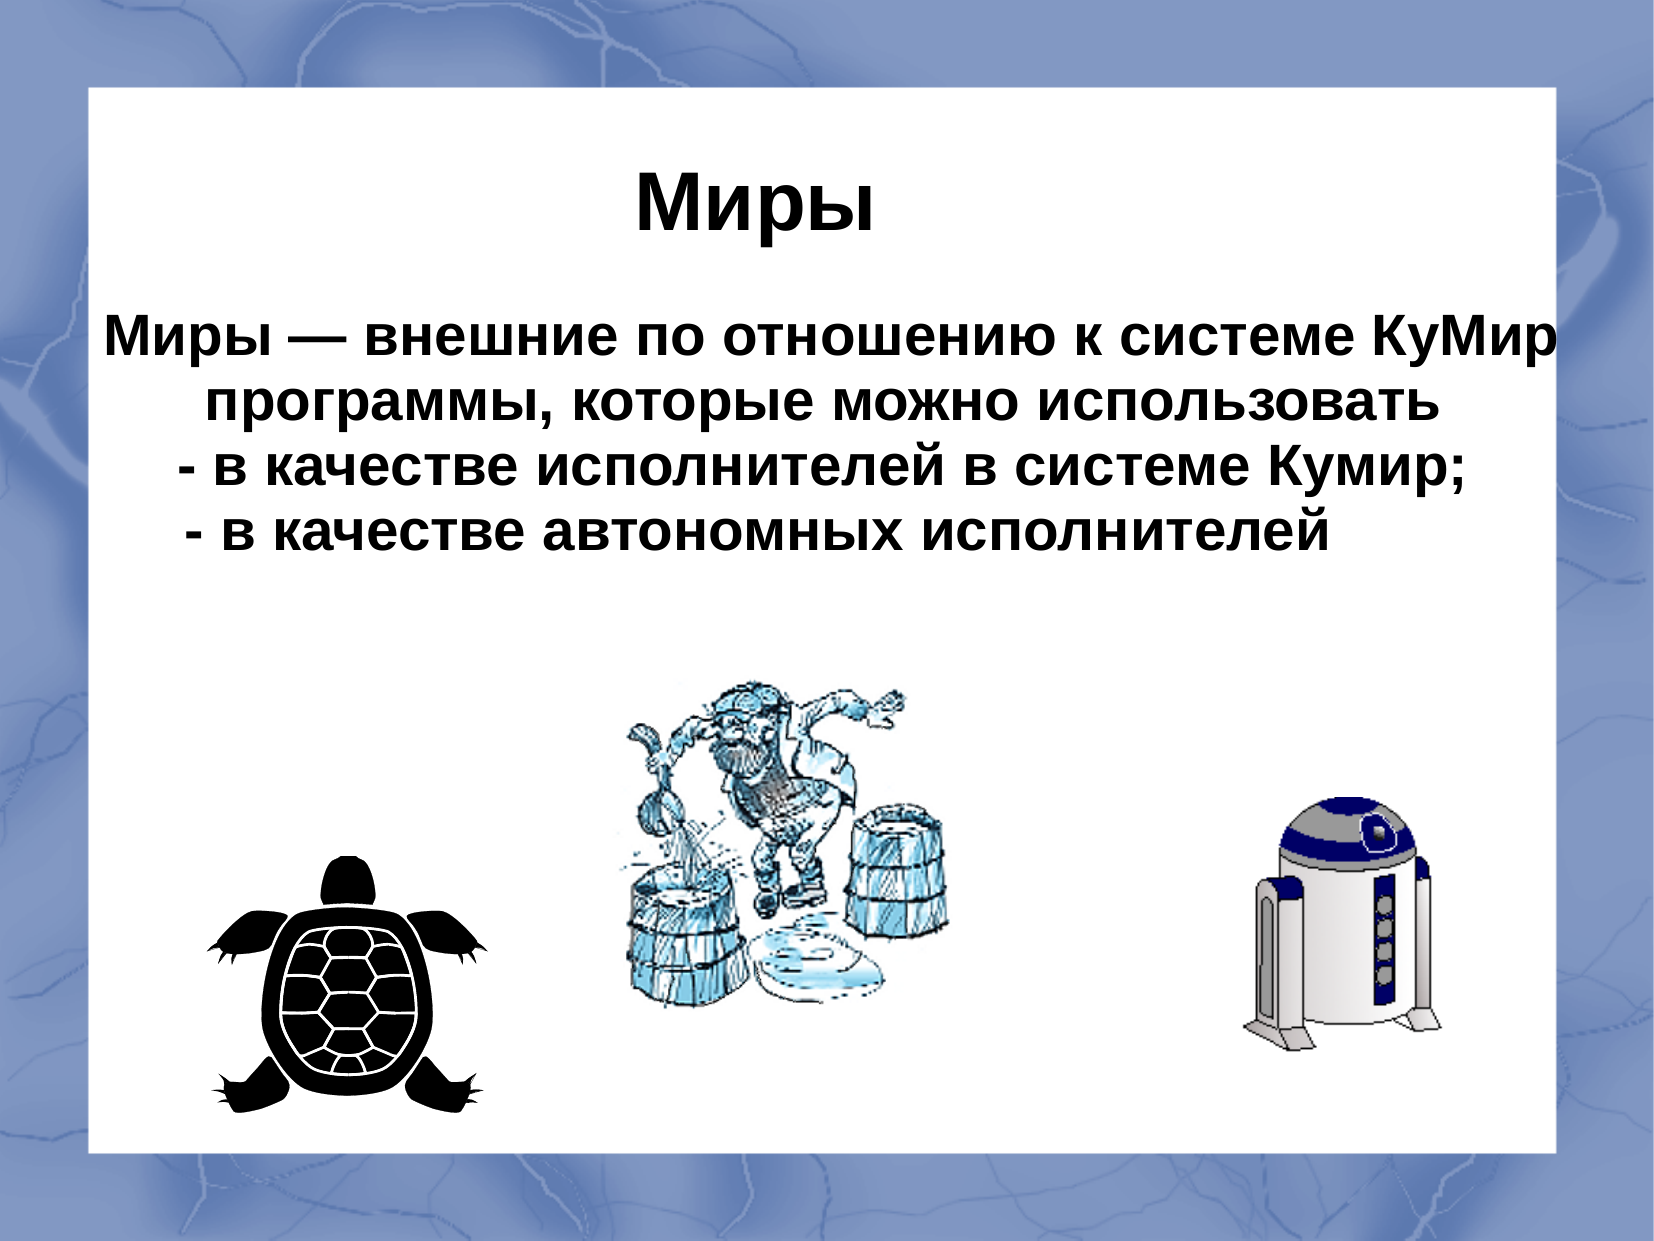

Миры
Миры — внешние по отношению к системе КуМир
программы, которые можно использовать
	- в качестве исполнителей в системе Кумир;
 - в качестве автономных исполнителей